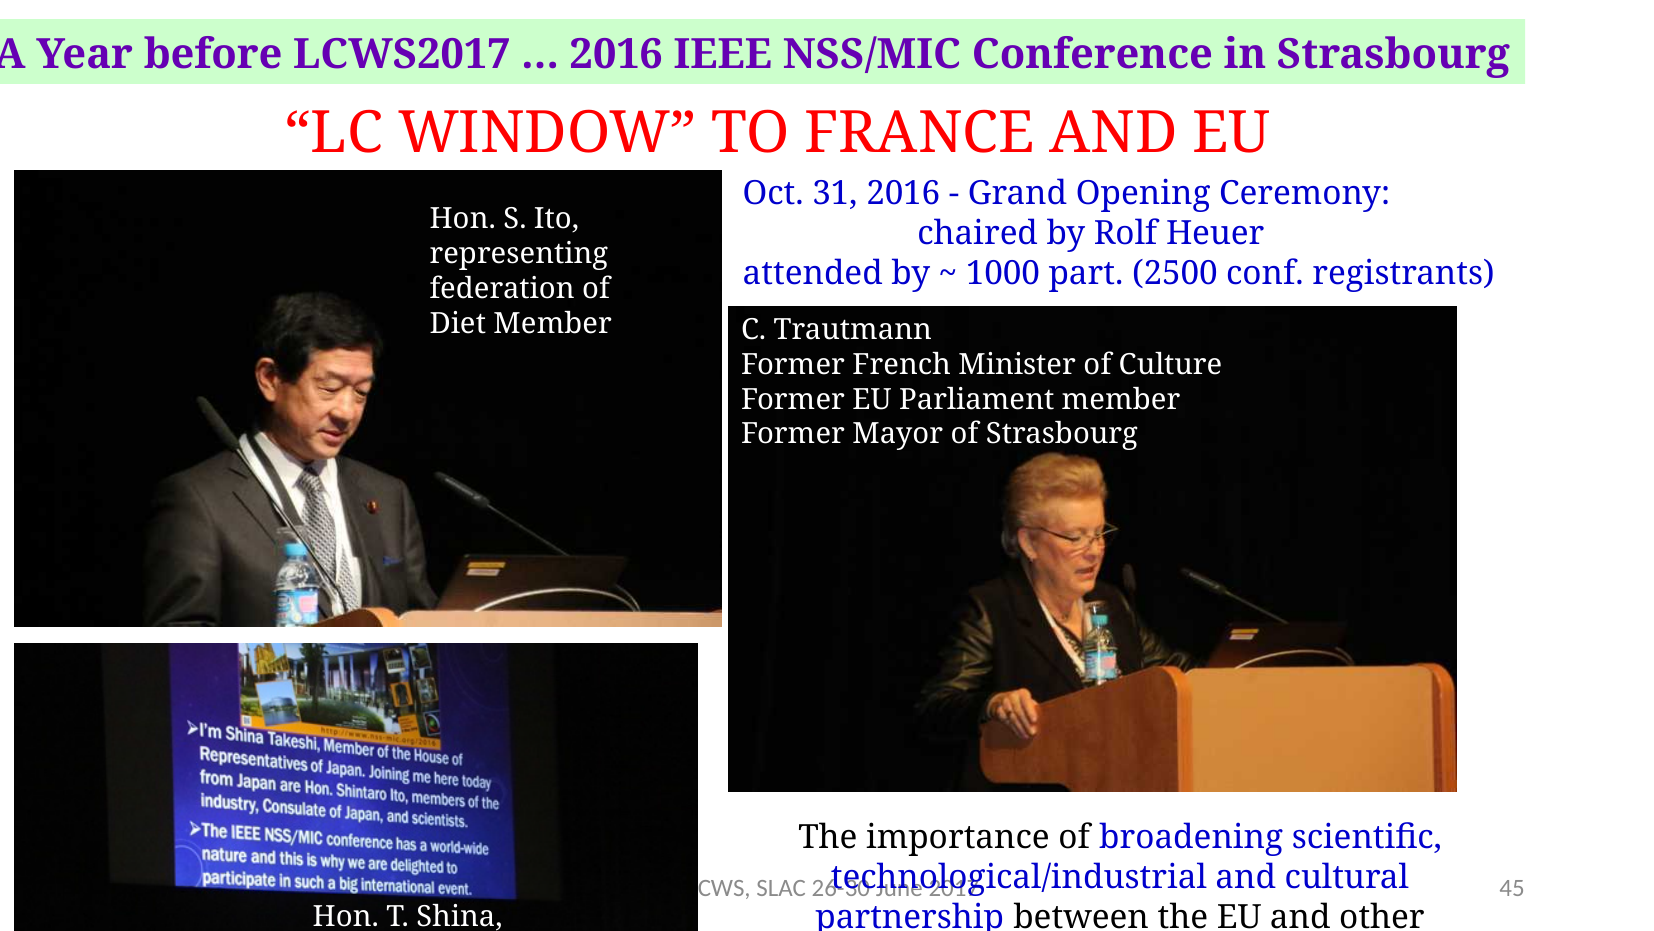

A Year before LCWS2017 … 2016 IEEE NSS/MIC Conference in Strasbourg
“LC WINDOW” TO FRANCE AND EU
Oct. 31, 2016 - Grand Opening Ceremony:
 chaired by Rolf Heuer
attended by ~ 1000 part. (2500 conf. registrants)
Hon. S. Ito,
representing
federation of
Diet Member
C. Trautmann
Former French Minister of Culture
Former EU Parliament member
Former Mayor of Strasbourg
The importance of broadening scientific,
technological/industrial and cultural
partnership between the EU and other
parts of the world, to address social
challenges using innovative technologies
 Japan was in the focus of the 2016 IEEE NSS/MIC
et si l'ILC est décidé | Congrès LLR | Guidel, Morbihan
45
Hon. T. Shina,
representing
federation of
Diet Member